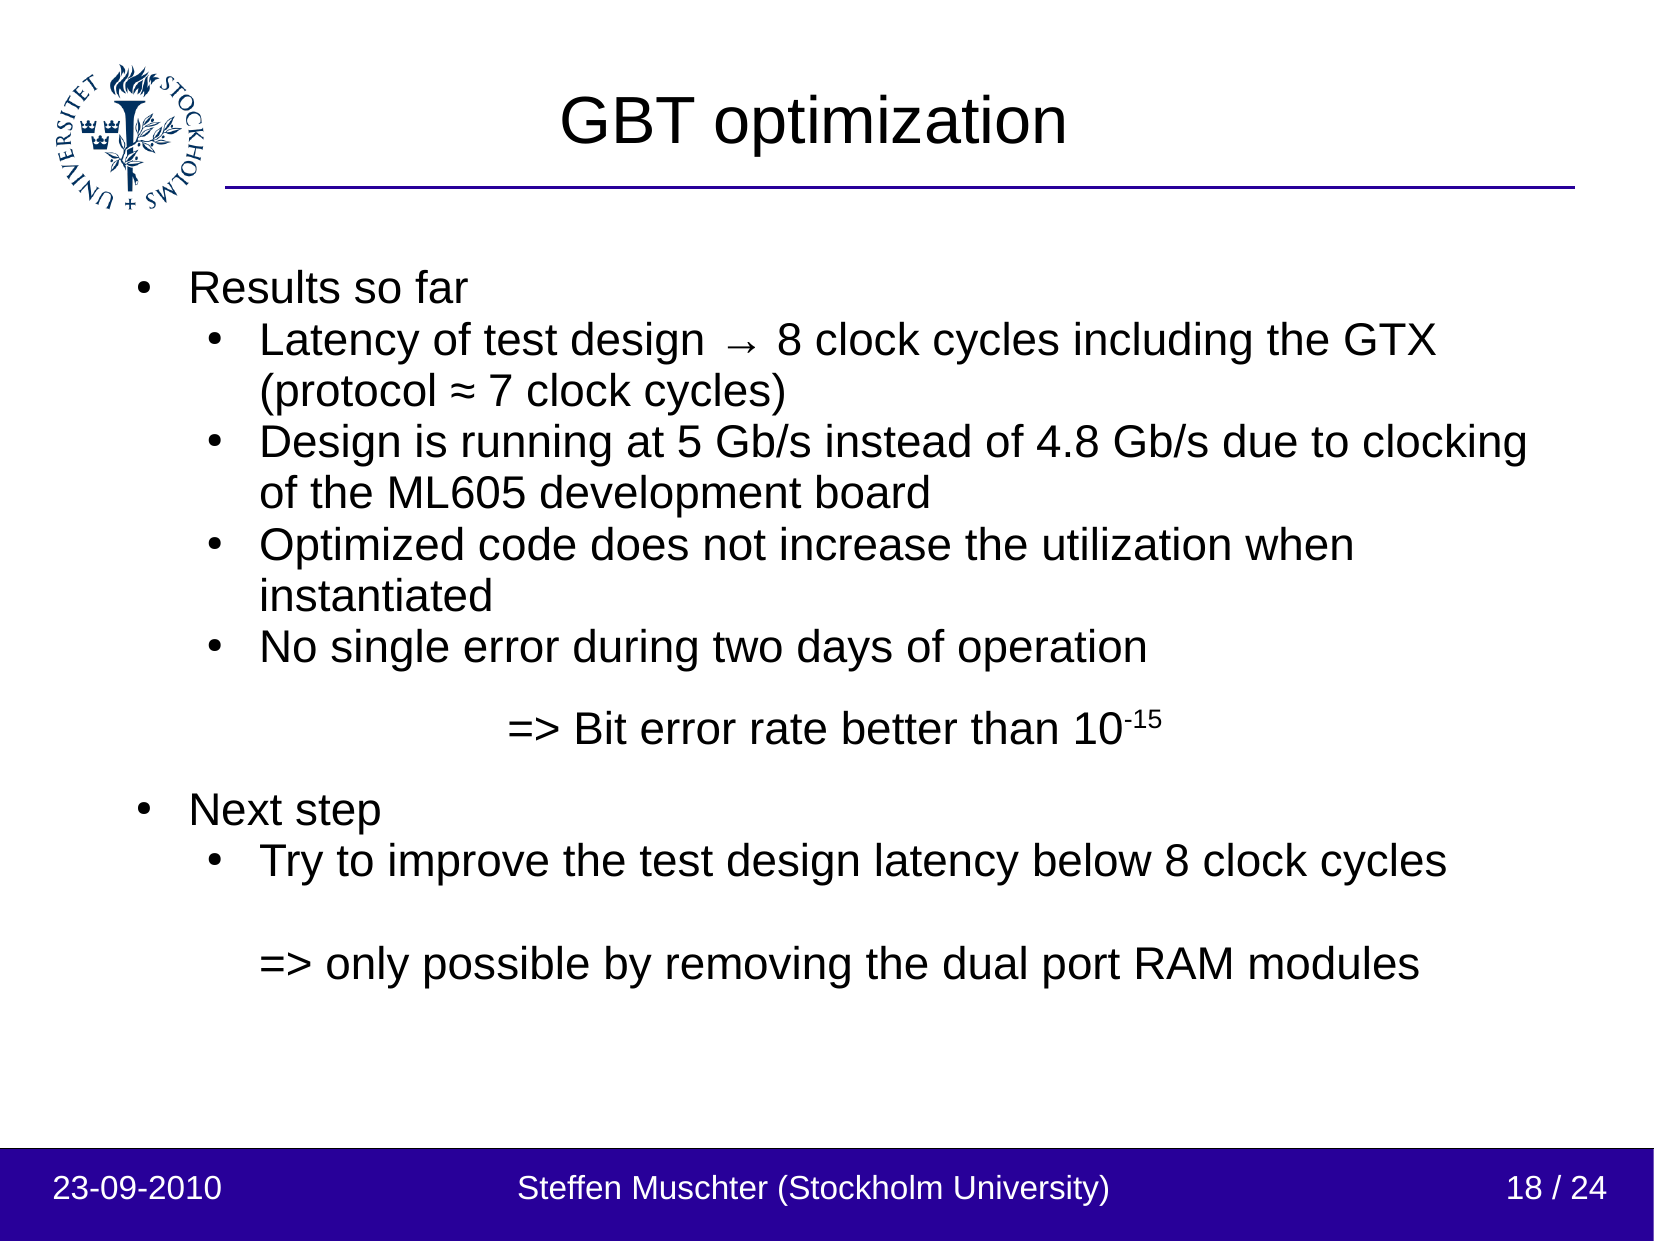

GBT optimization
Results so far
Latency of test design → 8 clock cycles including the GTX
(protocol ≈ 7 clock cycles)
Design is running at 5 Gb/s instead of 4.8 Gb/s due to clocking of the ML605 development board
Optimized code does not increase the utilization when instantiated
No single error during two days of operation
=> Bit error rate better than 10-15
Next step
Try to improve the test design latency below 8 clock cycles
=> only possible by removing the dual port RAM modules
18 / 24